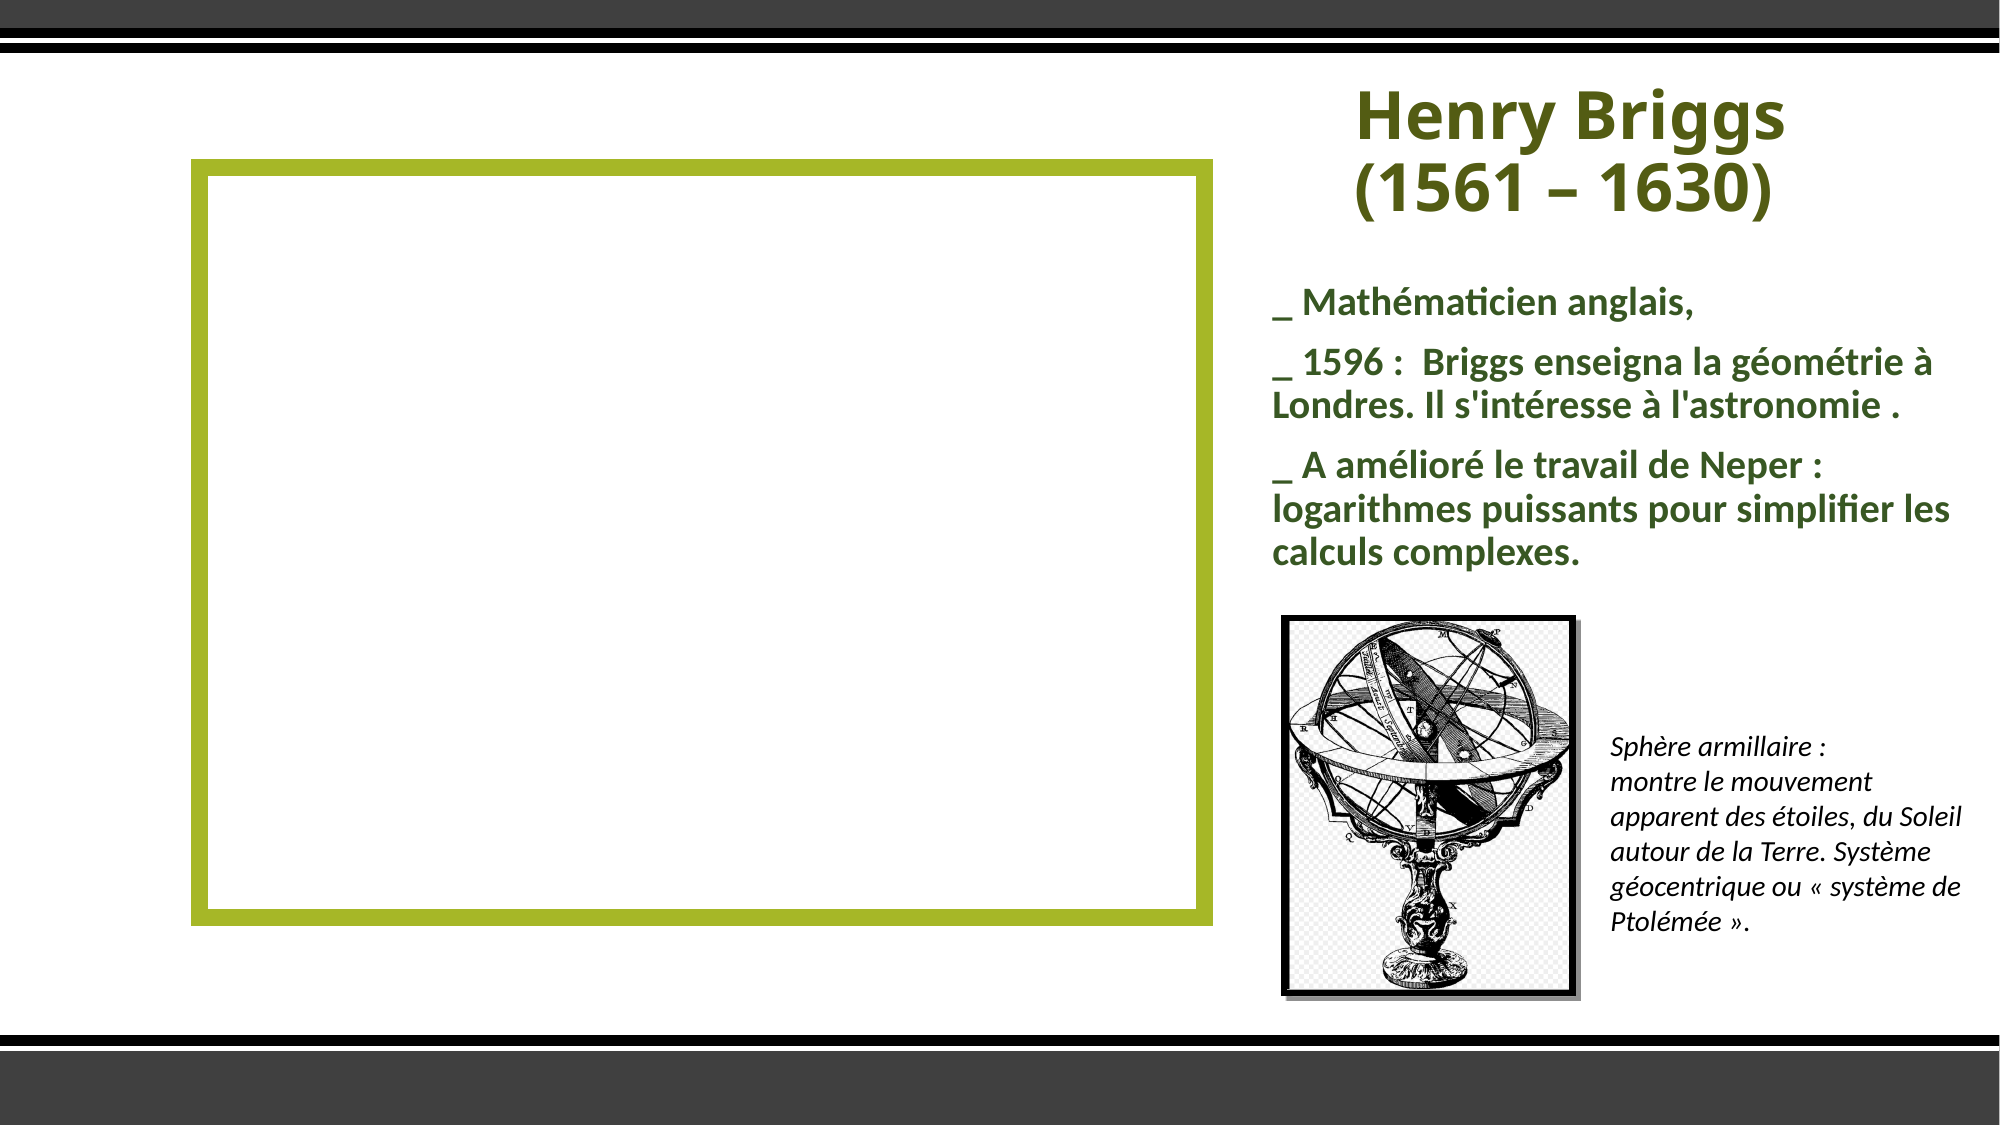

Henry Briggs
(1561 – 1630)
# _ Mathématicien anglais,
_ 1596 : Briggs enseigna la géométrie à Londres. Il s'intéresse à l'astronomie .
_ A amélioré le travail de Neper : logarithmes puissants pour simplifier les calculs complexes.
Sphère armillaire :
montre le mouvement apparent des étoiles, du Soleil autour de la Terre. Système géocentrique ou « système de Ptolémée ».